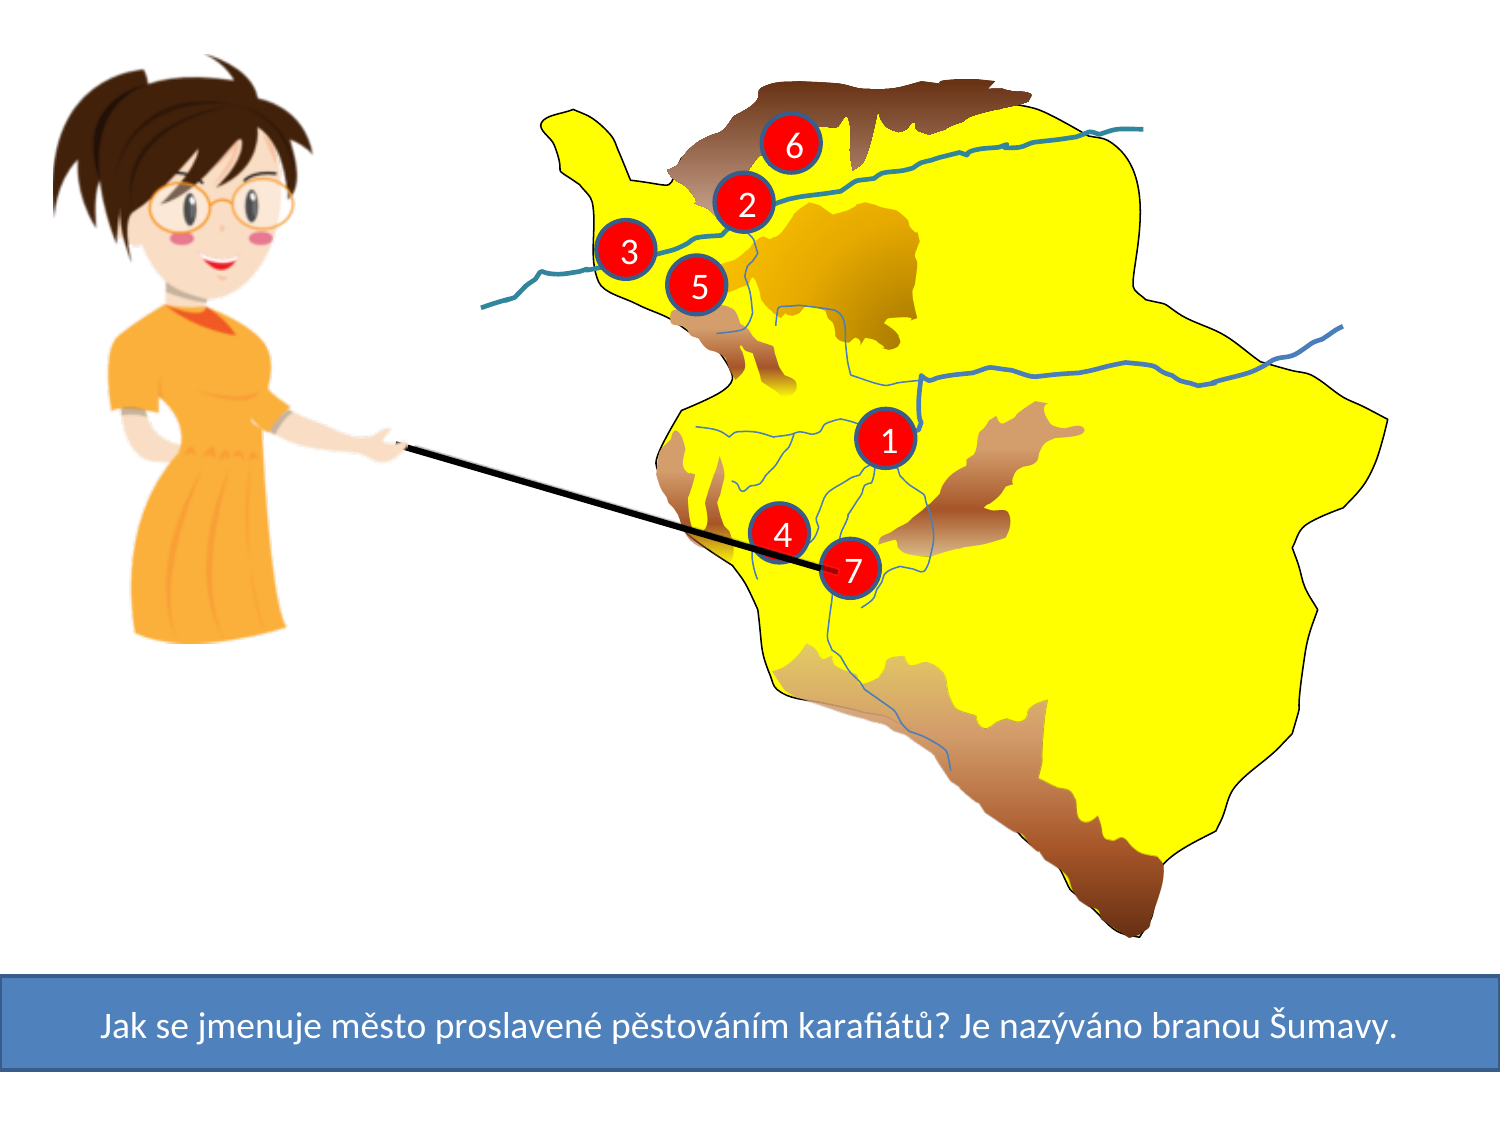

6
2
3
5
1
4
7
Jak se jmenuje město proslavené pěstováním karafiátů? Je nazýváno branou Šumavy.